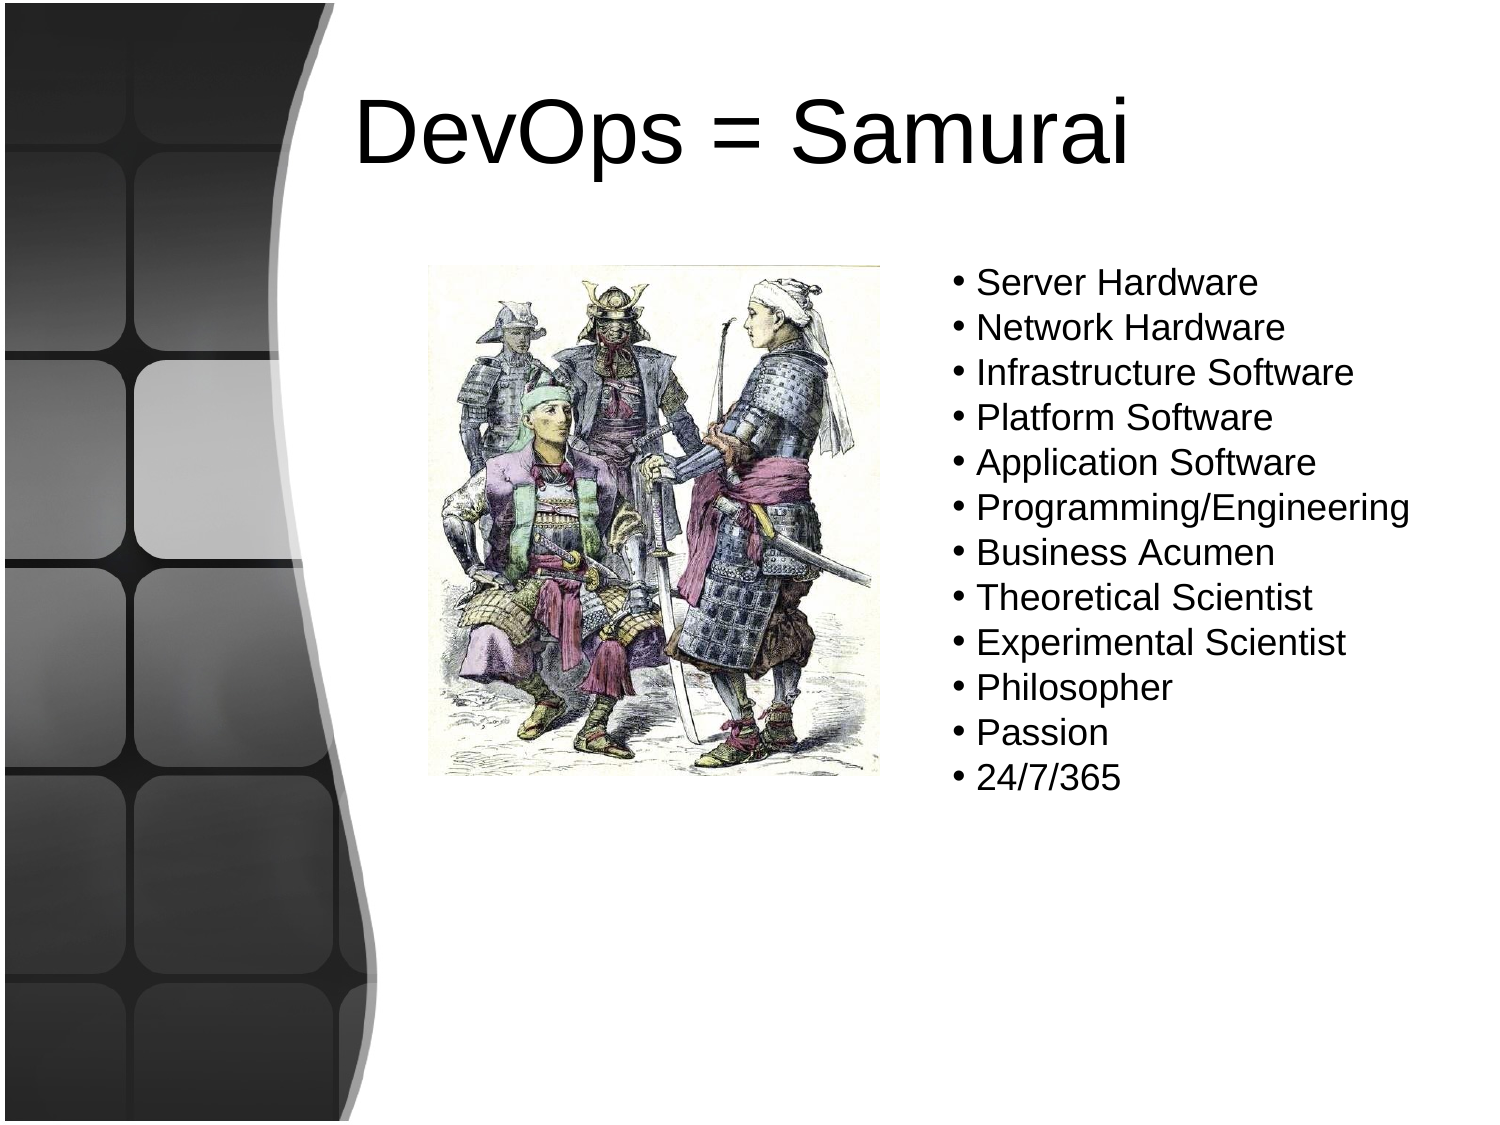

DevOps = Samurai
 Server Hardware
 Network Hardware
 Infrastructure Software
 Platform Software
 Application Software
 Programming/Engineering
 Business Acumen
 Theoretical Scientist
 Experimental Scientist
 Philosopher
 Passion
 24/7/365